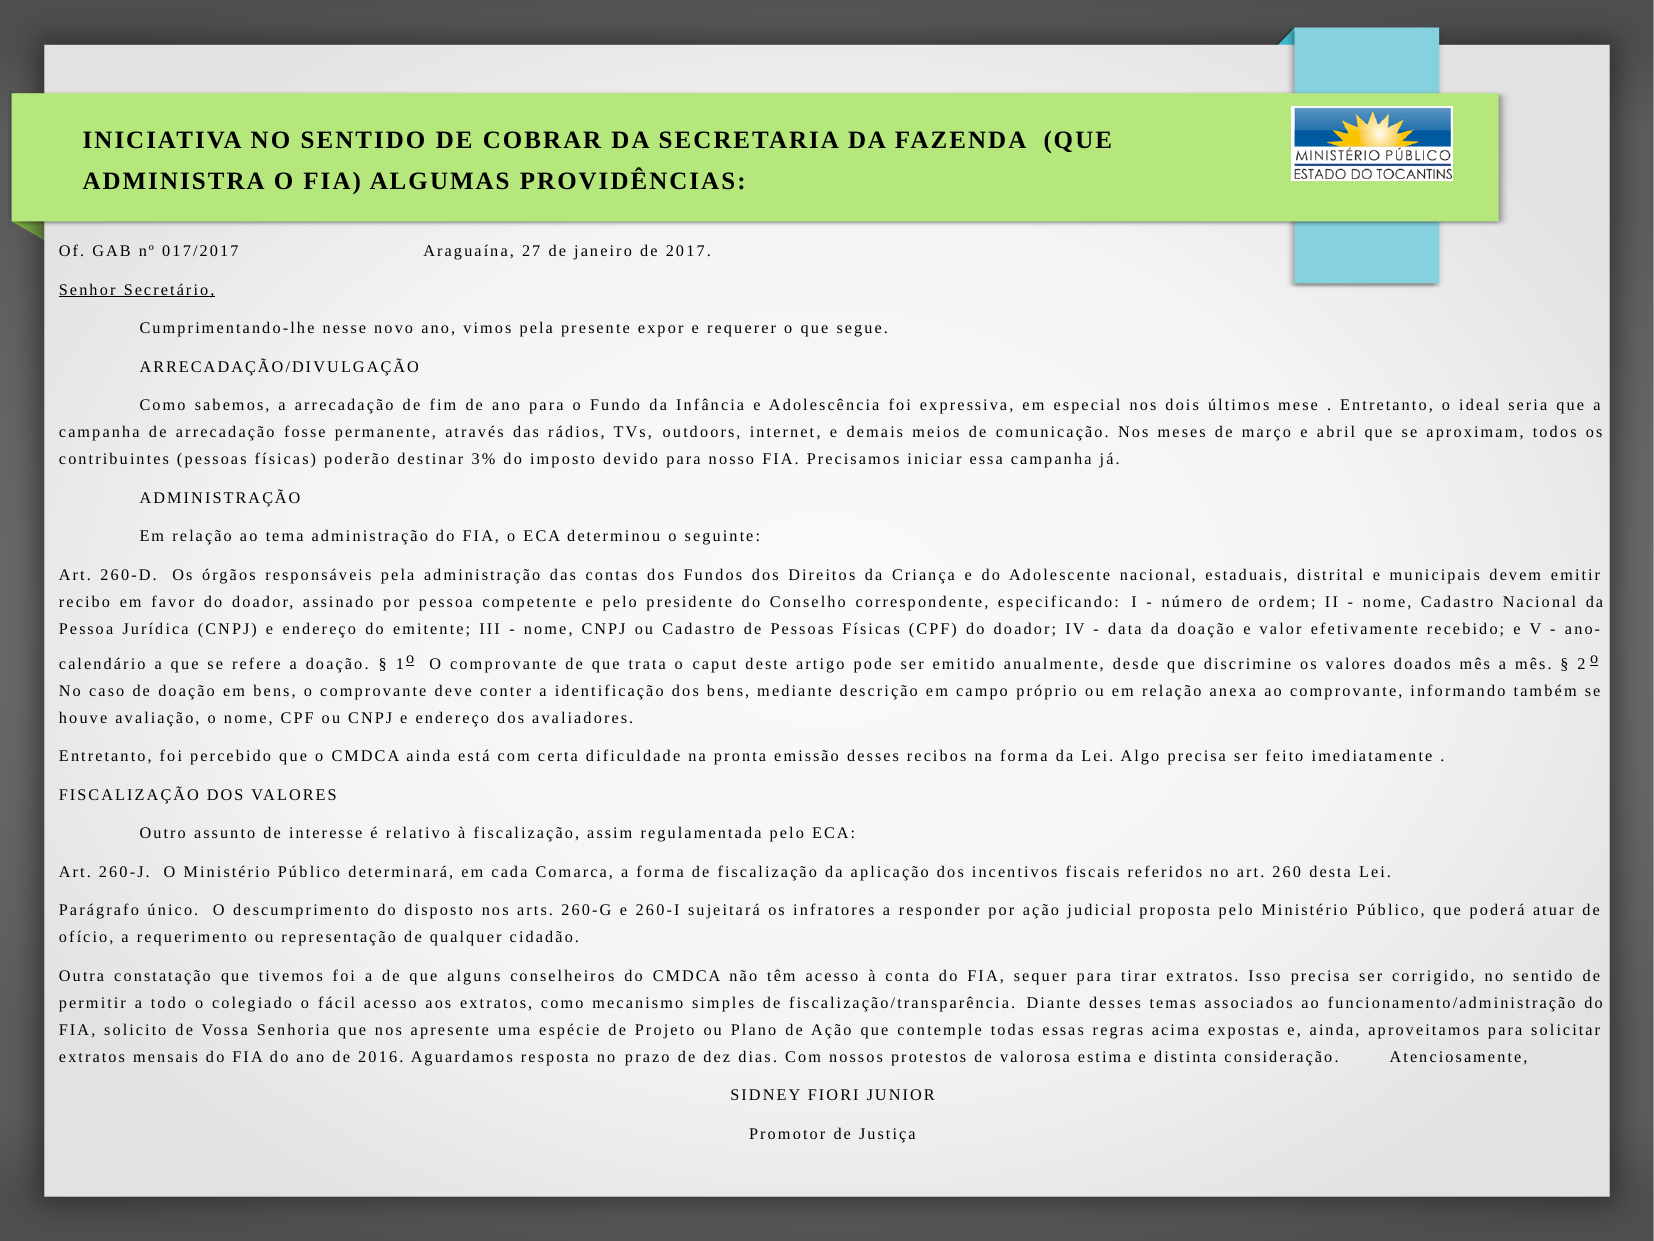

# INICIATIVA NO SENTIDO DE COBRAR DA SECRETARIA DA FAZENDA (QUE ADMINISTRA O FIA) ALGUMAS PROVIDÊNCIAS:
Of. GAB nº 017/2017 Araguaína, 27 de janeiro de 2017.
Senhor Secretário,
Cumprimentando-lhe nesse novo ano, vimos pela presente expor e requerer o que segue.
ARRECADAÇÃO/DIVULGAÇÃO
Como sabemos, a arrecadação de fim de ano para o Fundo da Infância e Adolescência foi expressiva, em especial nos dois últimos mese . Entretanto, o ideal seria que a campanha de arrecadação fosse permanente, através das rádios, TVs, outdoors, internet, e demais meios de comunicação. Nos meses de março e abril que se aproximam, todos os contribuintes (pessoas físicas) poderão destinar 3% do imposto devido para nosso FIA. Precisamos iniciar essa campanha já.
ADMINISTRAÇÃO
Em relação ao tema administração do FIA, o ECA determinou o seguinte:
Art. 260-D.  Os órgãos responsáveis pela administração das contas dos Fundos dos Direitos da Criança e do Adolescente nacional, estaduais, distrital e municipais devem emitir recibo em favor do doador, assinado por pessoa competente e pelo presidente do Conselho correspondente, especificando: I - número de ordem; II - nome, Cadastro Nacional da Pessoa Jurídica (CNPJ) e endereço do emitente; III - nome, CNPJ ou Cadastro de Pessoas Físicas (CPF) do doador; IV - data da doação e valor efetivamente recebido; e V - ano-calendário a que se refere a doação. § 1o  O comprovante de que trata o caput deste artigo pode ser emitido anualmente, desde que discrimine os valores doados mês a mês. § 2o  No caso de doação em bens, o comprovante deve conter a identificação dos bens, mediante descrição em campo próprio ou em relação anexa ao comprovante, informando também se houve avaliação, o nome, CPF ou CNPJ e endereço dos avaliadores.
Entretanto, foi percebido que o CMDCA ainda está com certa dificuldade na pronta emissão desses recibos na forma da Lei. Algo precisa ser feito imediatamente .
FISCALIZAÇÃO DOS VALORES
Outro assunto de interesse é relativo à fiscalização, assim regulamentada pelo ECA:
Art. 260-J.  O Ministério Público determinará, em cada Comarca, a forma de fiscalização da aplicação dos incentivos fiscais referidos no art. 260 desta Lei.
Parágrafo único.  O descumprimento do disposto nos arts. 260-G e 260-I sujeitará os infratores a responder por ação judicial proposta pelo Ministério Público, que poderá atuar de ofício, a requerimento ou representação de qualquer cidadão.
Outra constatação que tivemos foi a de que alguns conselheiros do CMDCA não têm acesso à conta do FIA, sequer para tirar extratos. Isso precisa ser corrigido, no sentido de permitir a todo o colegiado o fácil acesso aos extratos, como mecanismo simples de fiscalização/transparência. Diante desses temas associados ao funcionamento/administração do FIA, solicito de Vossa Senhoria que nos apresente uma espécie de Projeto ou Plano de Ação que contemple todas essas regras acima expostas e, ainda, aproveitamos para solicitar extratos mensais do FIA do ano de 2016. Aguardamos resposta no prazo de dez dias. Com nossos protestos de valorosa estima e distinta consideração. Atenciosamente,
SIDNEY FIORI JUNIOR
Promotor de Justiça